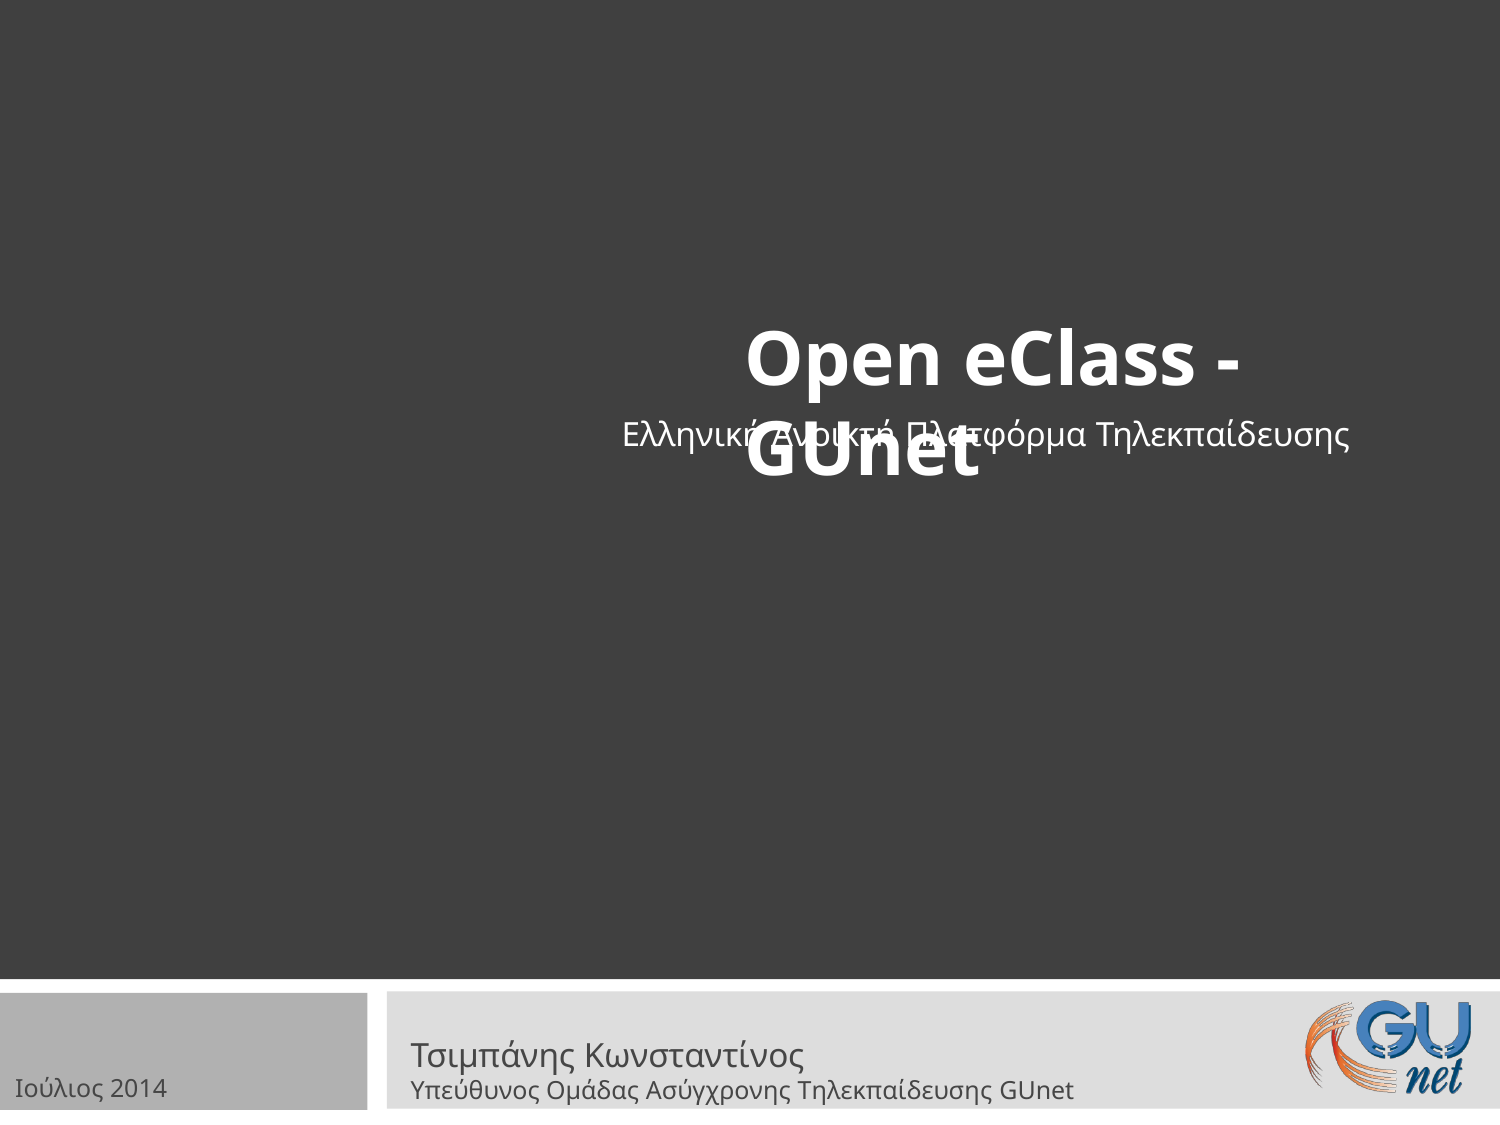

Open eClass - GUnet
Ελληνική Ανοικτή Πλατφόρμα Τηλεκπαίδευσης
Τσιμπάνης Κωνσταντίνος
Υπεύθυνος Ομάδας Ασύγχρονης Τηλεκπαίδευσης GUnet
Ιούλιος 2014